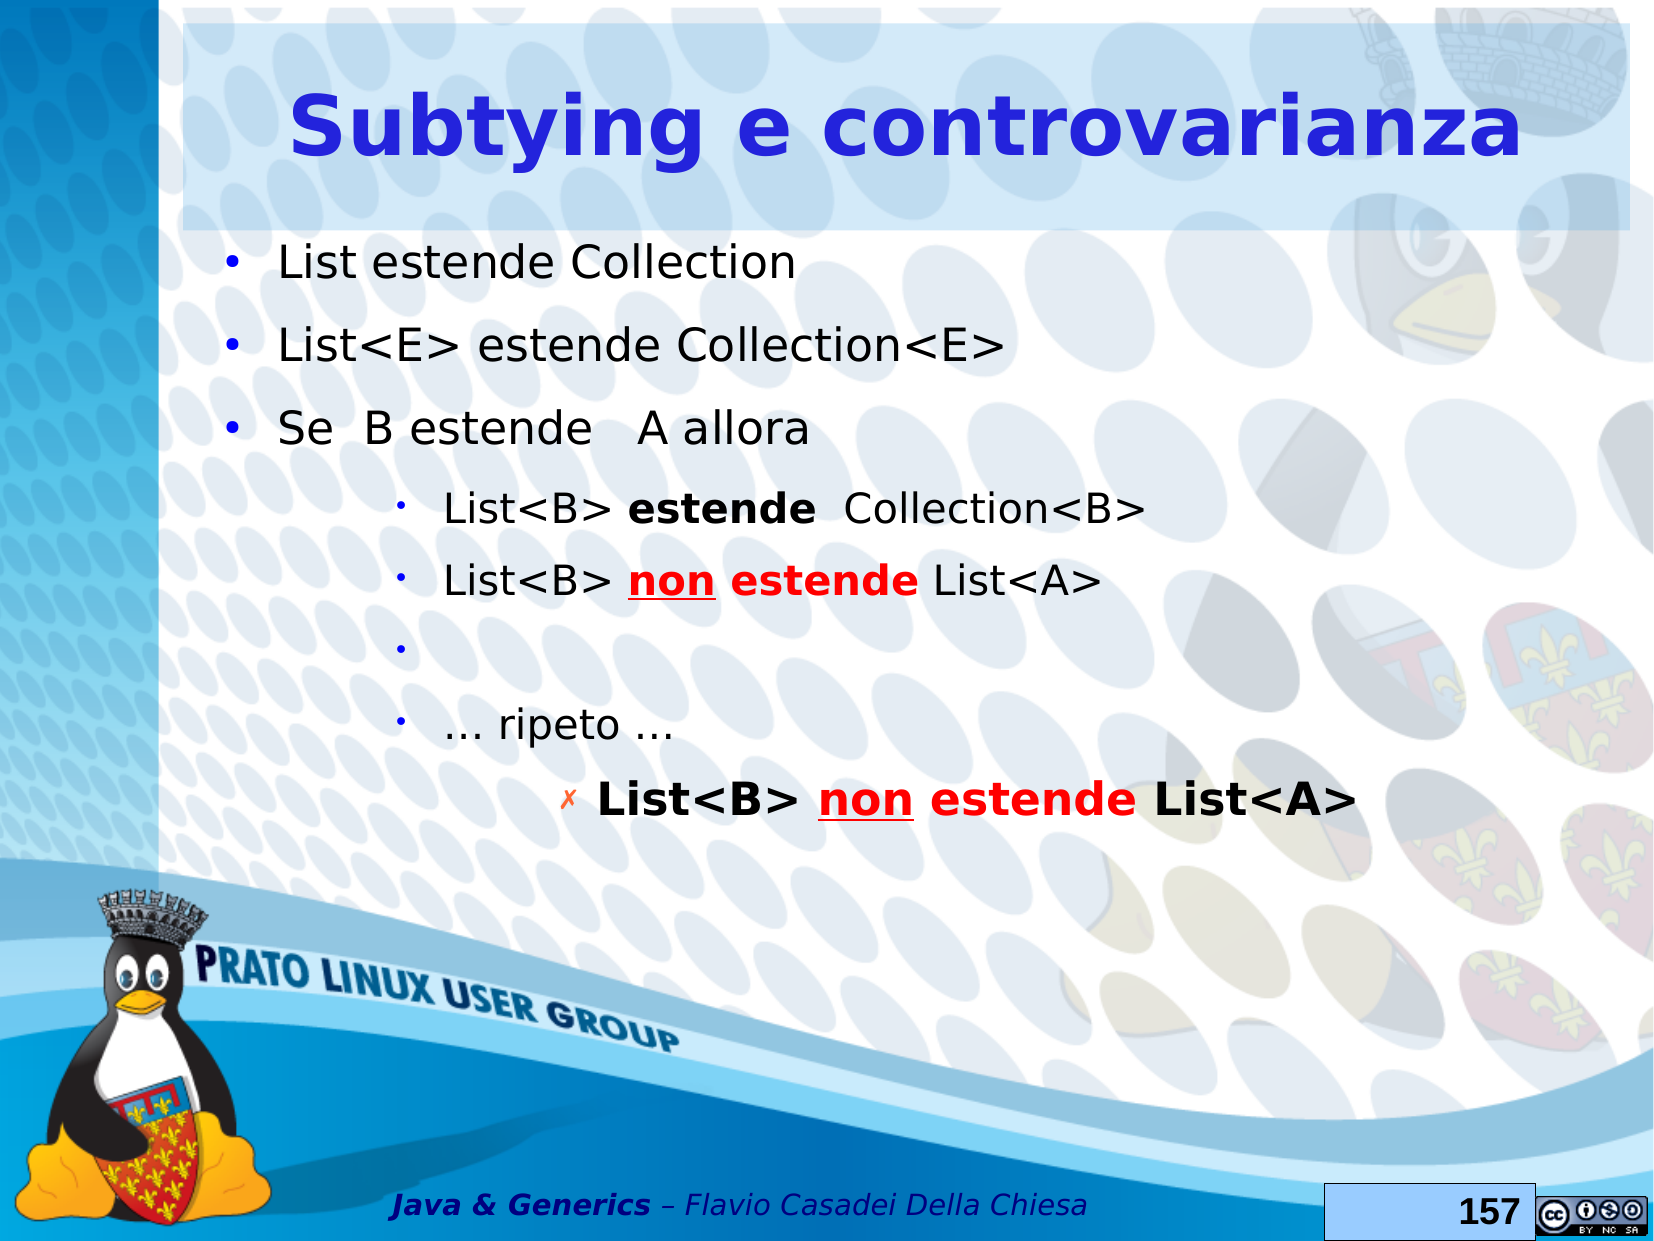

# Subtying e controvarianza
List estende Collection
List<E> estende Collection<E>
Se B estende A allora
List<B> estende Collection<B>
List<B> non estende List<A>
… ripeto …
List<B> non estende List<A>